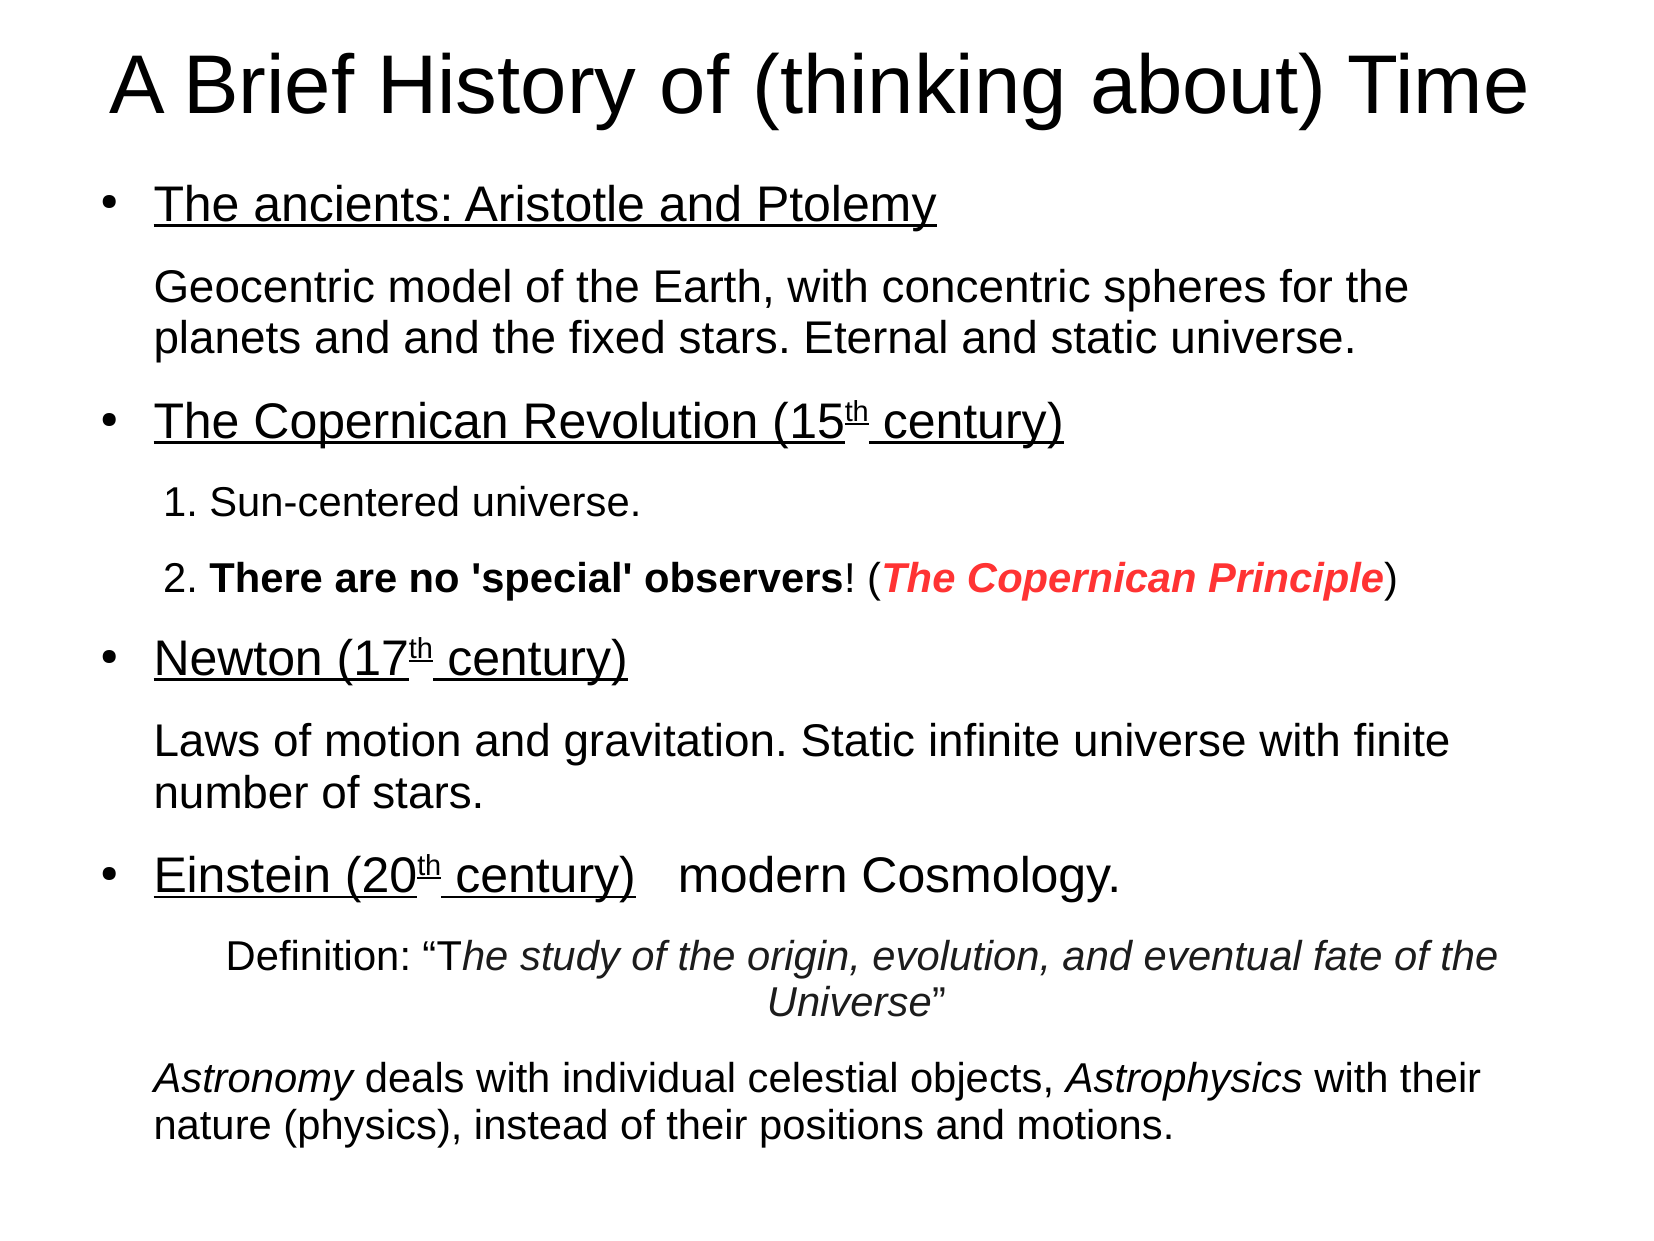

# A Brief History of (thinking about) Time
The ancients: Aristotle and Ptolemy
Geocentric model of the Earth, with concentric spheres for the planets and and the fixed stars. Eternal and static universe.
The Copernican Revolution (15th century)
 1. Sun-centered universe.
 2. There are no 'special' observers! (The Copernican Principle)
Newton (17th century)
Laws of motion and gravitation. Static infinite universe with finite number of stars.
Einstein (20th century) modern Cosmology.
Definition: “The study of the origin, evolution, and eventual fate of the Universe”
Astronomy deals with individual celestial objects, Astrophysics with their nature (physics), instead of their positions and motions.